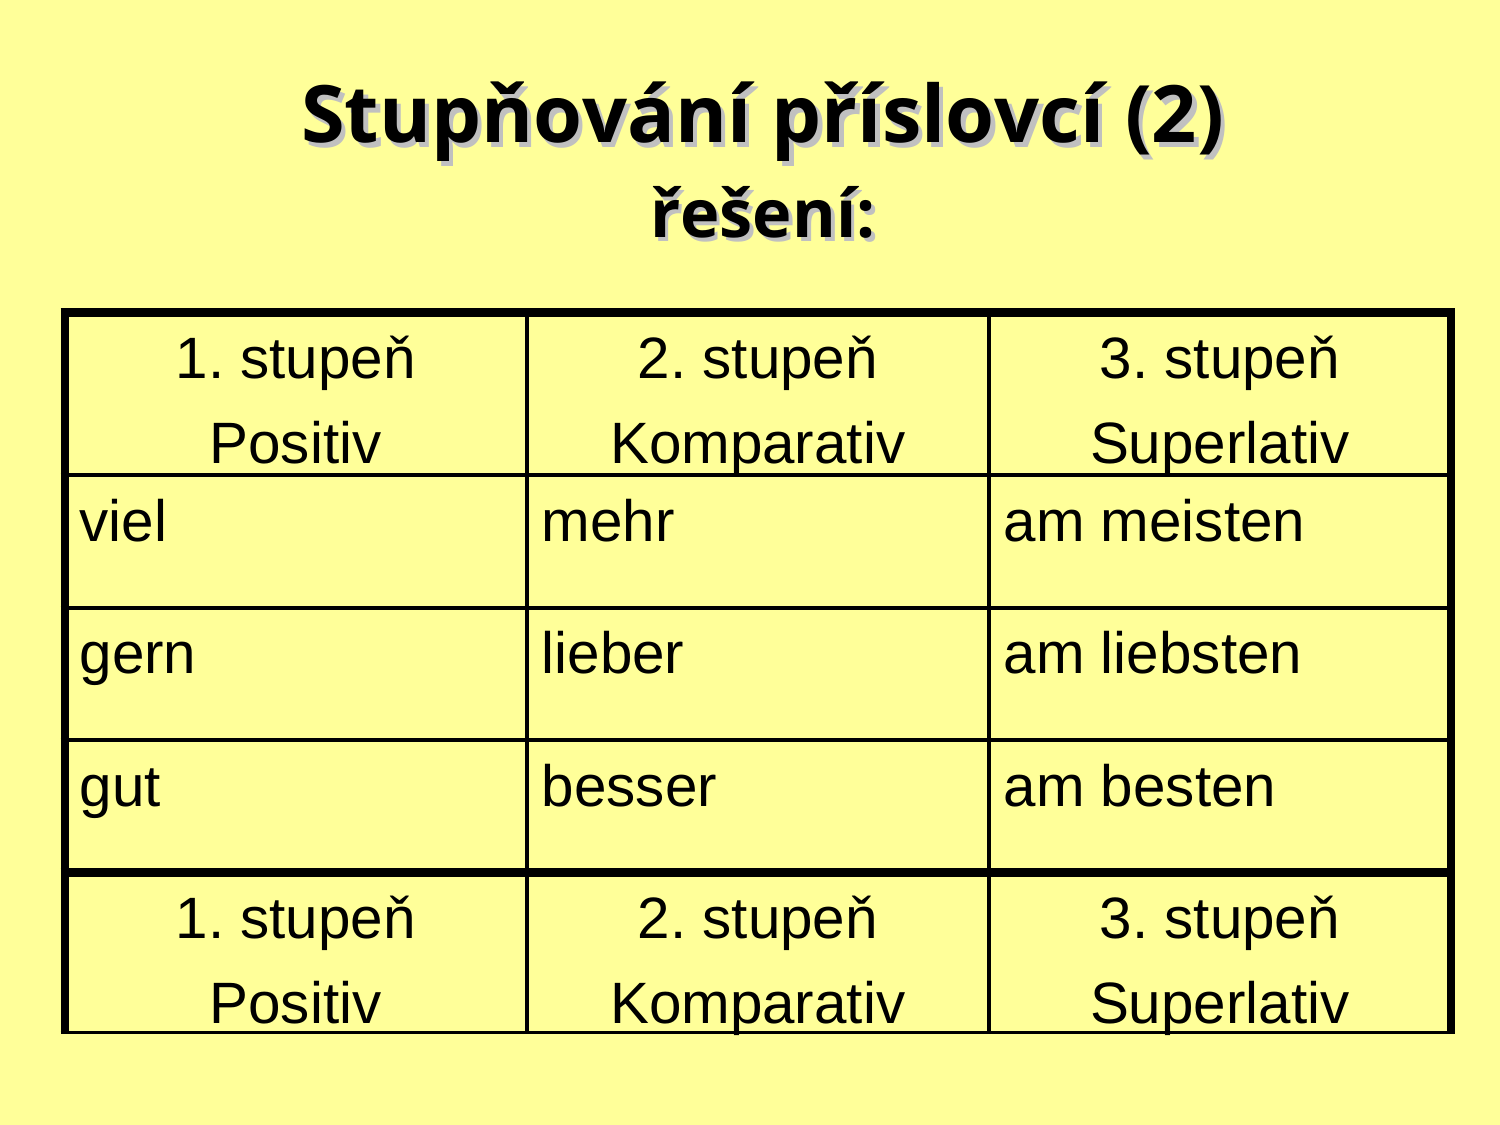

# Stupňování příslovcí (2) řešení:
| 1. stupeň Positiv | 2. stupeň Komparativ | 3. stupeň Superlativ |
| --- | --- | --- |
| viel | mehr | am meisten |
| gern | lieber | am liebsten |
| gut | besser | am besten |
| 1. stupeň Positiv | 2. stupeň Komparativ | 3. stupeň Superlativ |